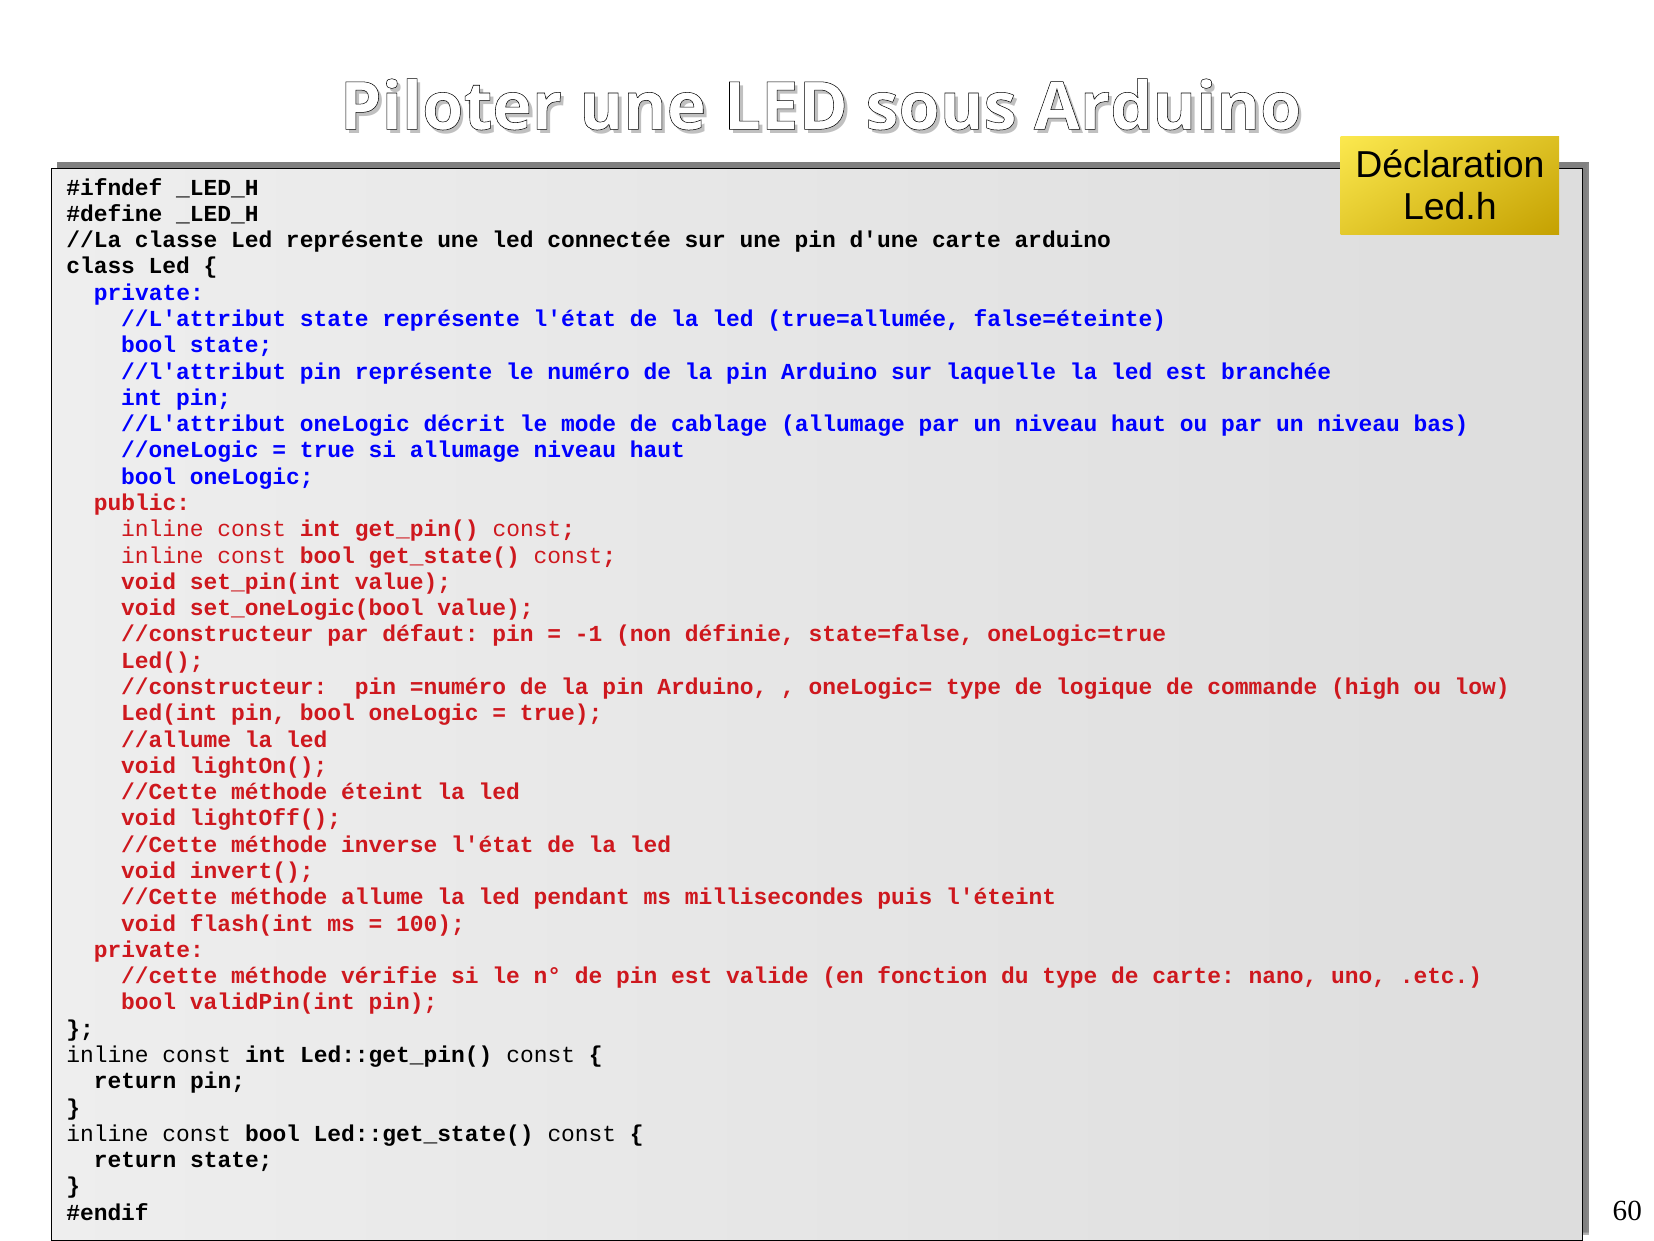

# Piloter une LED sous Arduino
Déclaration
Led.h
#ifndef _LED_H
#define _LED_H
//La classe Led représente une led connectée sur une pin d'une carte arduino
class Led {
 private:
 //L'attribut state représente l'état de la led (true=allumée, false=éteinte)
 bool state;
 //l'attribut pin représente le numéro de la pin Arduino sur laquelle la led est branchée
 int pin;
 //L'attribut oneLogic décrit le mode de cablage (allumage par un niveau haut ou par un niveau bas)
 //oneLogic = true si allumage niveau haut
 bool oneLogic;
 public:
 inline const int get_pin() const;
 inline const bool get_state() const;
 void set_pin(int value);
 void set_oneLogic(bool value);
 //constructeur par défaut: pin = -1 (non définie, state=false, oneLogic=true
 Led();
 //constructeur: pin =numéro de la pin Arduino, , oneLogic= type de logique de commande (high ou low)
 Led(int pin, bool oneLogic = true);
 //allume la led
 void lightOn();
 //Cette méthode éteint la led
 void lightOff();
 //Cette méthode inverse l'état de la led
 void invert();
 //Cette méthode allume la led pendant ms millisecondes puis l'éteint
 void flash(int ms = 100);
 private:
 //cette méthode vérifie si le n° de pin est valide (en fonction du type de carte: nano, uno, .etc.)
 bool validPin(int pin);
};
inline const int Led::get_pin() const {
 return pin;
}
inline const bool Led::get_state() const {
 return state;
}
#endif